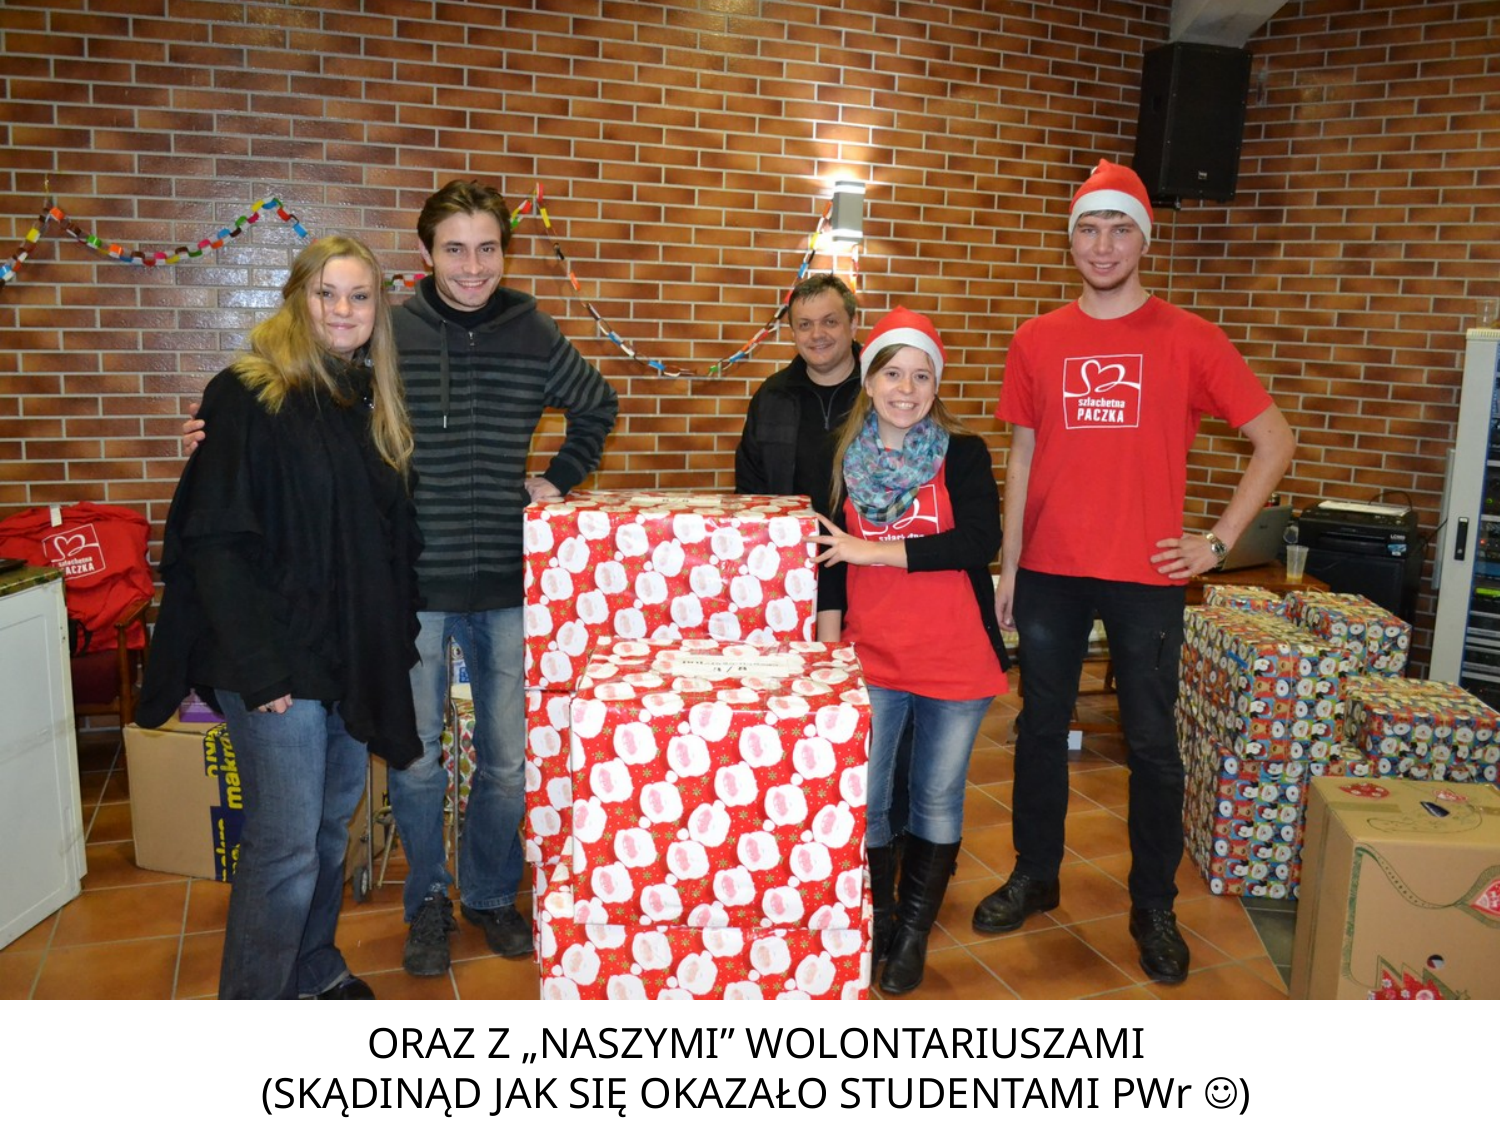

ORAZ Z „NASZYMI” WOLONTARIUSZAMI
(SKĄDINĄD JAK SIĘ OKAZAŁO STUDENTAMI PWr )